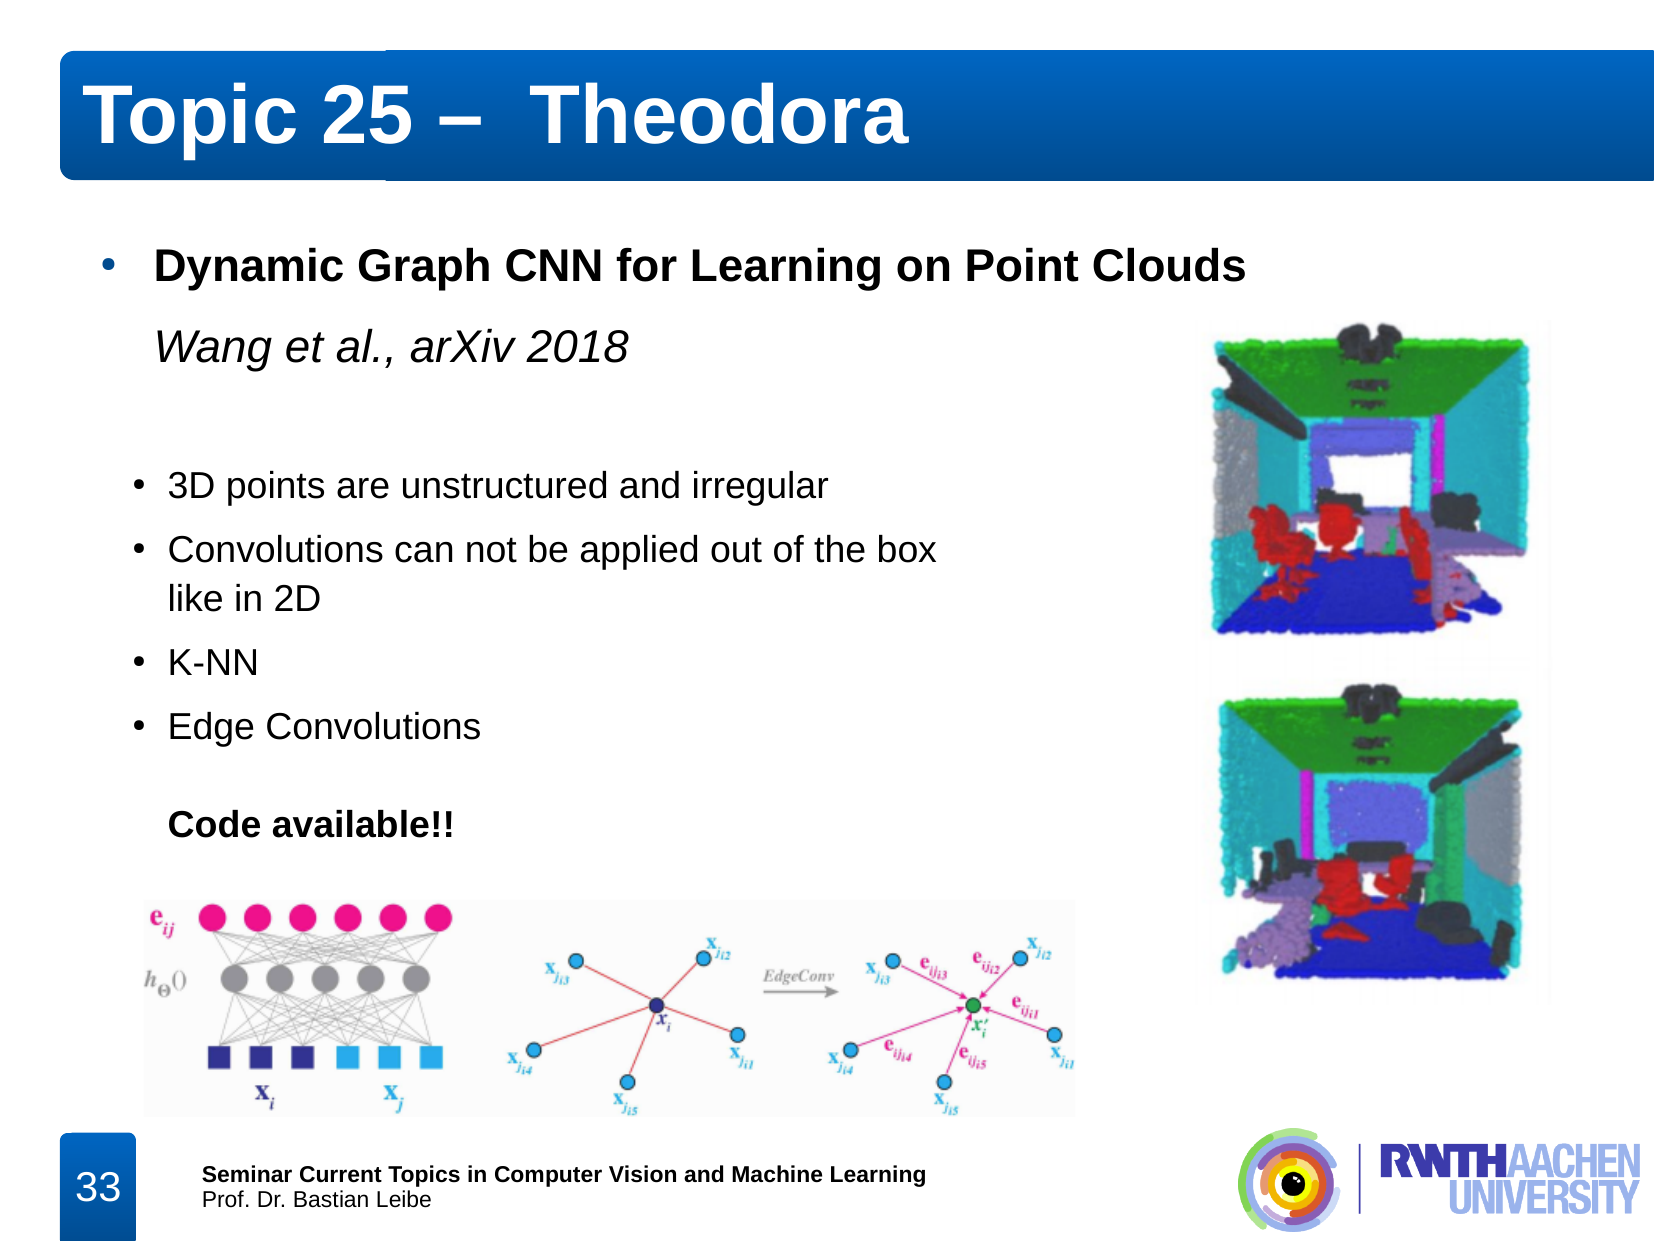

# Topic 25 – Theodora
Dynamic Graph CNN for Learning on Point Clouds
Wang et al., arXiv 2018
3D points are unstructured and irregular
Convolutions can not be applied out of the box like in 2D
K-NN
Edge Convolutions
Code available!!
33
TGF 2015 | October 29, 2015 | Delft